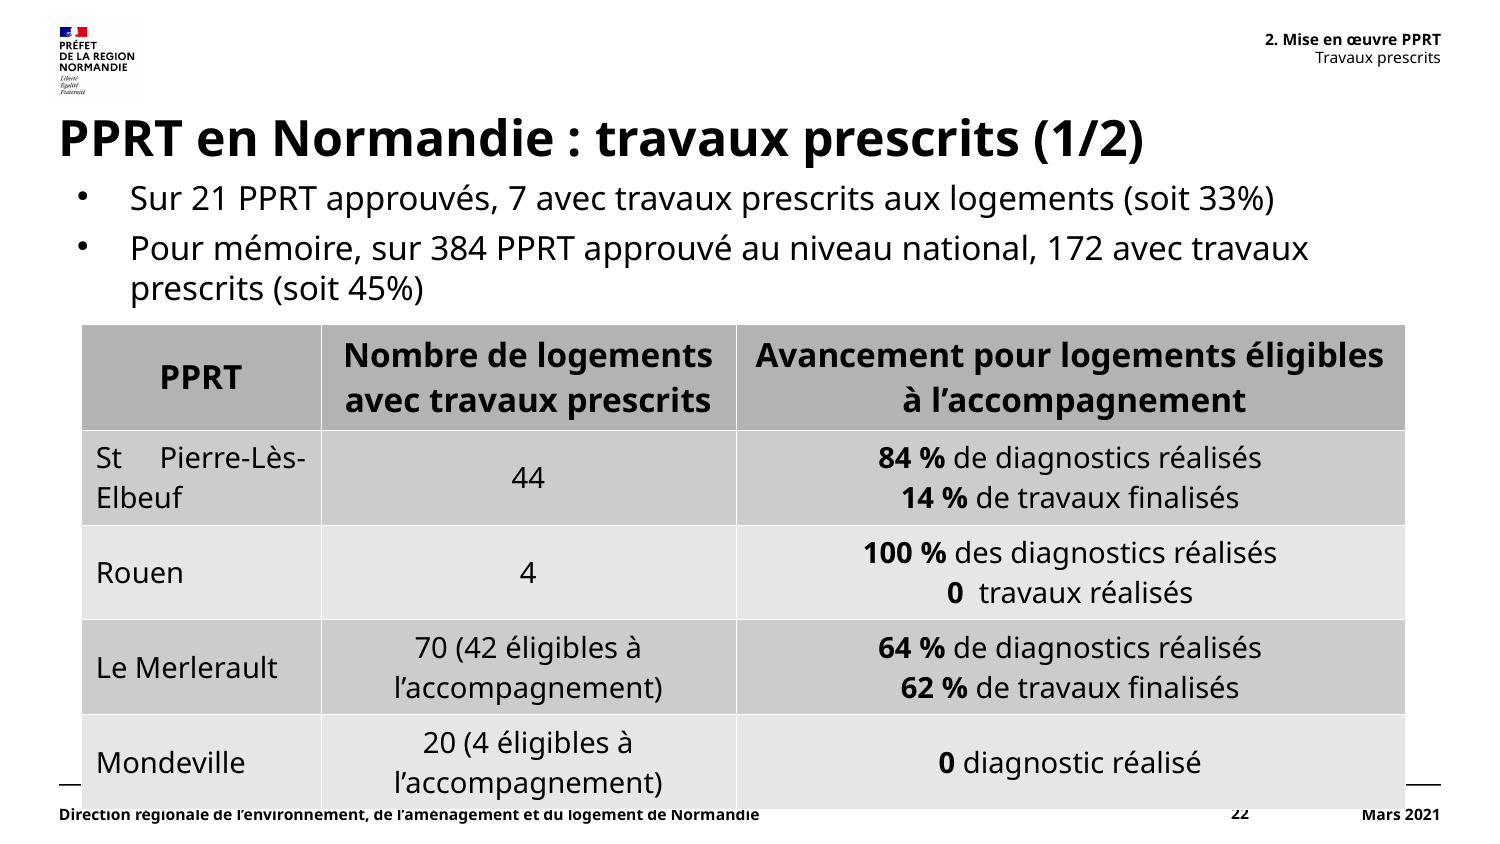

Mise en œuvre PPRT
Travaux prescrits
# PPRT en Normandie : travaux prescrits (1/2)
Sur 21 PPRT approuvés, 7 avec travaux prescrits aux logements (soit 33%)
Pour mémoire, sur 384 PPRT approuvé au niveau national, 172 avec travaux prescrits (soit 45%)
| PPRT | Nombre de logements avec travaux prescrits | Avancement pour logements éligibles à l’accompagnement |
| --- | --- | --- |
| St Pierre-Lès-Elbeuf | 44 | 84 % de diagnostics réalisés 14 % de travaux finalisés |
| Rouen | 4 | 100 % des diagnostics réalisés 0 travaux réalisés |
| Le Merlerault | 70 (42 éligibles à l’accompagnement) | 64 % de diagnostics réalisés 62 % de travaux finalisés |
| Mondeville | 20 (4 éligibles à l’accompagnement) | 0 diagnostic réalisé |
Direction régionale de l’environnement, de l’aménagement et du logement de Normandie
Mars 2021
### Chart
| Category | 1 colonne | 2 colonne | 3 colonne |
|---|---|---|---|
| 1 ligne | 9.1 | 3.2 | 4.54 |
| 2 ligne | 2.4 | 8.8 | 9.65 |
| 3 ligne | 3.1 | 1.5 | 3.7 |
| 4 ligne | 4.3 | 9.02 | 6.2 |